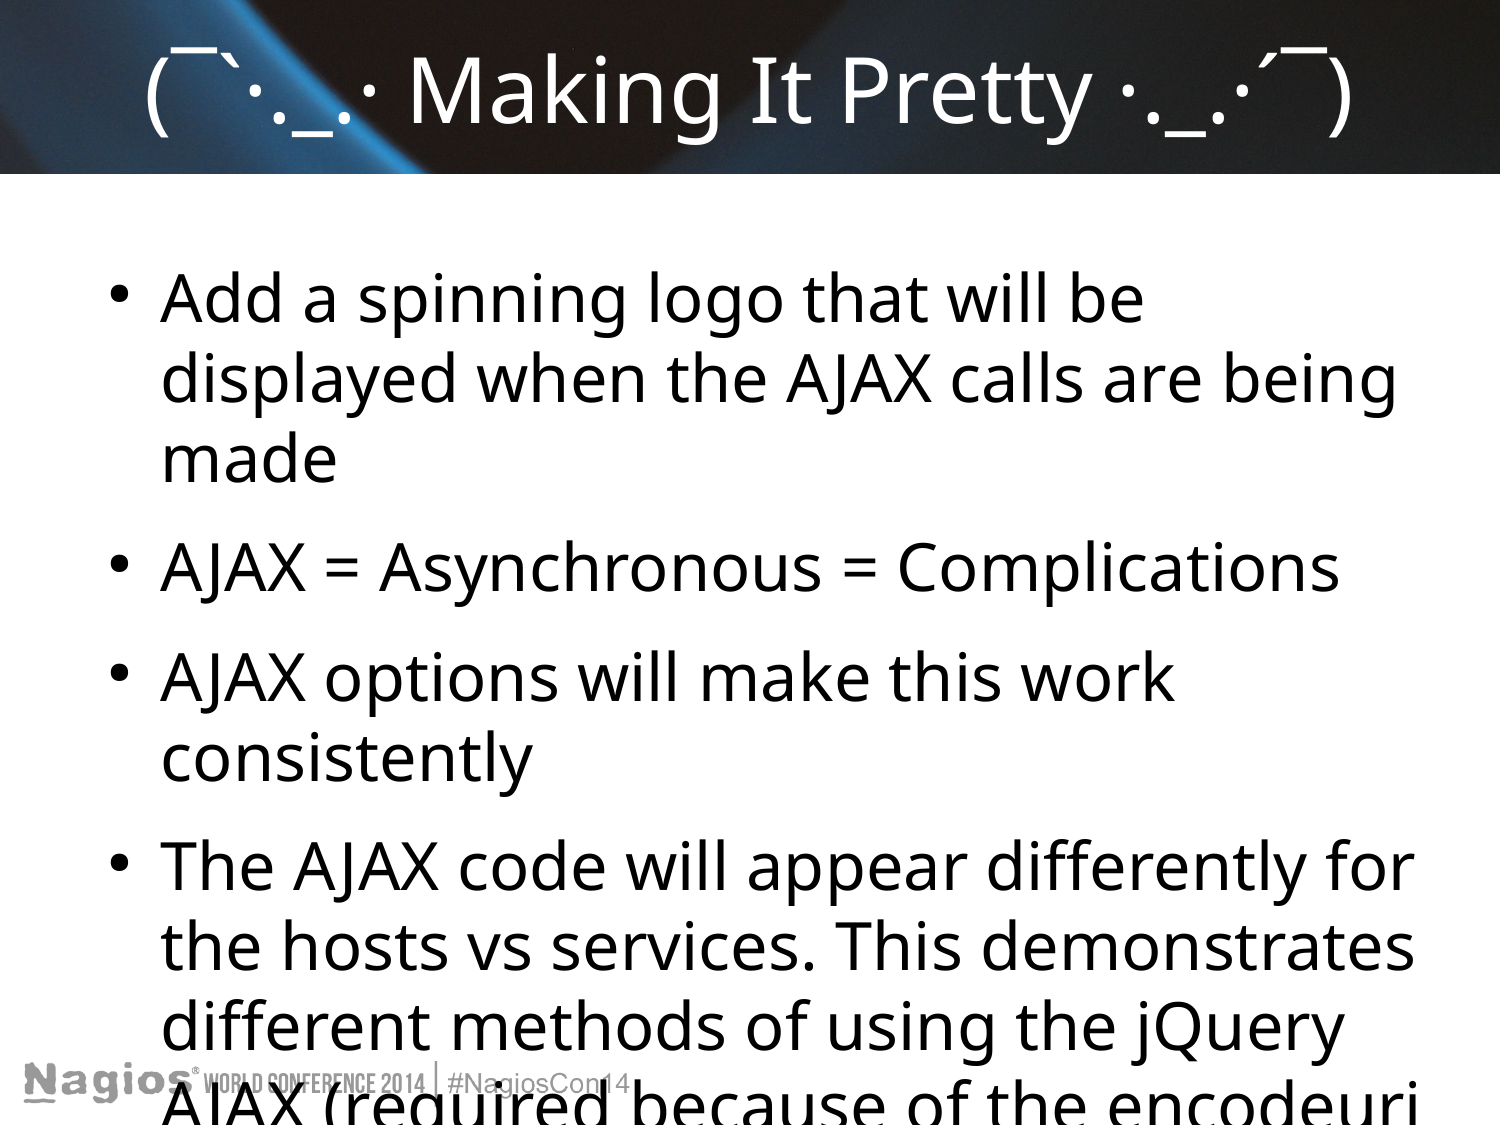

# (¯`·._.· Making It Pretty ·._.·´¯)
Add a spinning logo that will be displayed when the AJAX calls are being made
AJAX = Asynchronous = Complications
AJAX options will make this work consistently
The AJAX code will appear differently for the hosts vs services. This demonstrates different methods of using the jQuery AJAX (required because of the encodeuri function)